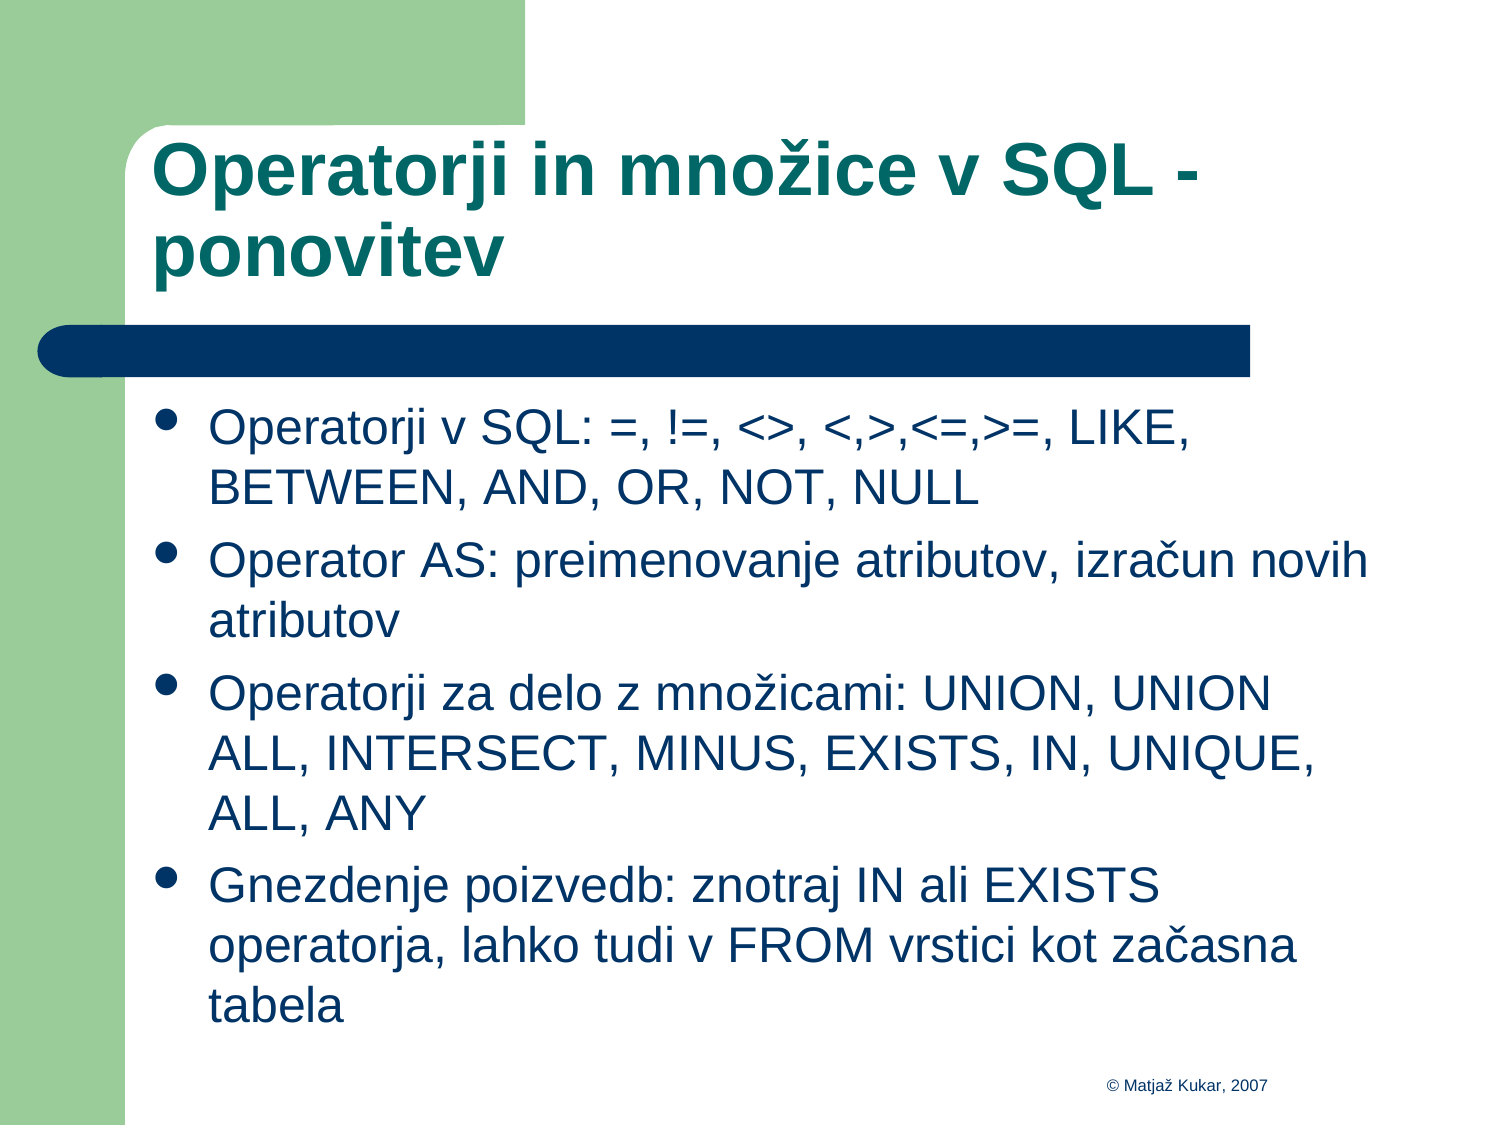

# Operatorji in množice v SQL - ponovitev
Operatorji v SQL: =, !=, <>, <,>,<=,>=, LIKE, BETWEEN, AND, OR, NOT, NULL
Operator AS: preimenovanje atributov, izračun novih atributov
Operatorji za delo z množicami: UNION, UNION ALL, INTERSECT, MINUS, EXISTS, IN, UNIQUE, ALL, ANY
Gnezdenje poizvedb: znotraj IN ali EXISTS operatorja, lahko tudi v FROM vrstici kot začasna tabela
© Matjaž Kukar, 2007